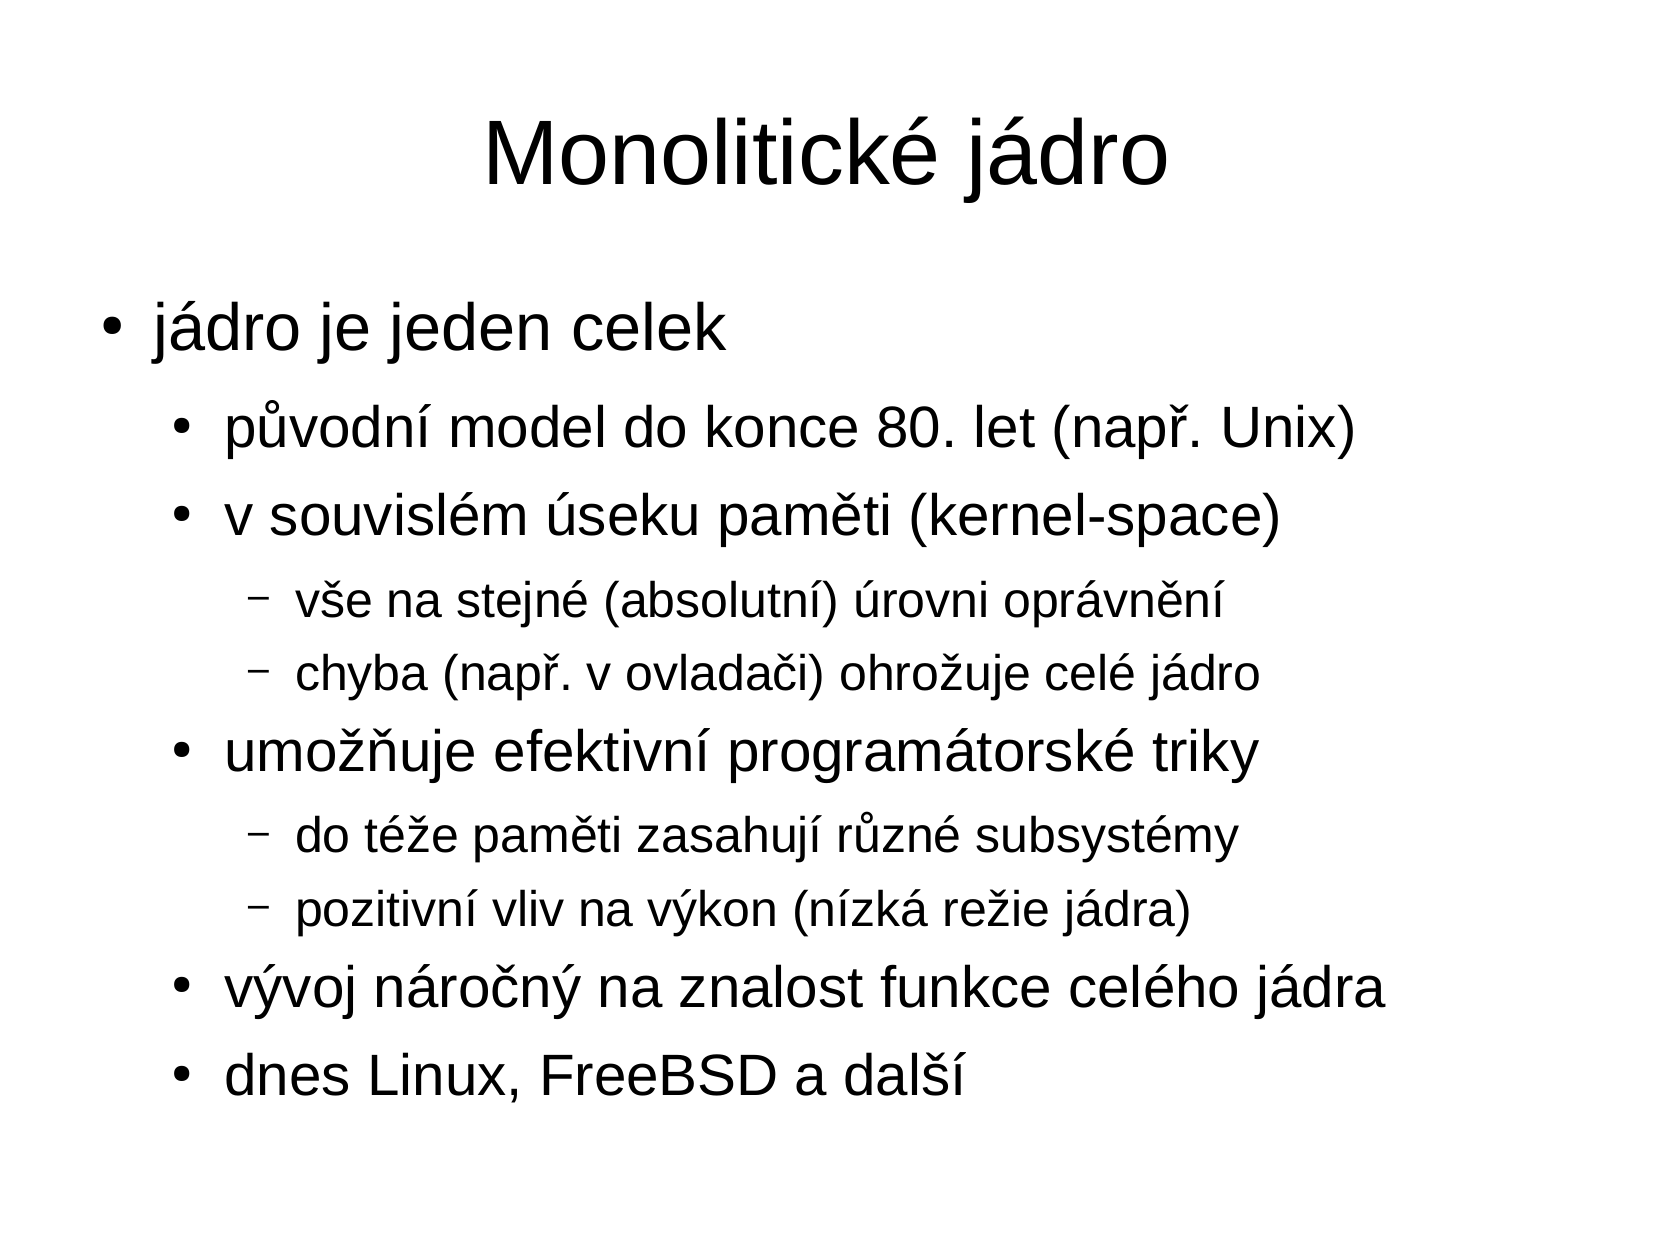

# Monolitické jádro
jádro je jeden celek
původní model do konce 80. let (např. Unix)
v souvislém úseku paměti (kernel-space)
vše na stejné (absolutní) úrovni oprávnění
chyba (např. v ovladači) ohrožuje celé jádro
umožňuje efektivní programátorské triky
do téže paměti zasahují různé subsystémy
pozitivní vliv na výkon (nízká režie jádra)
vývoj náročný na znalost funkce celého jádra
dnes Linux, FreeBSD a další